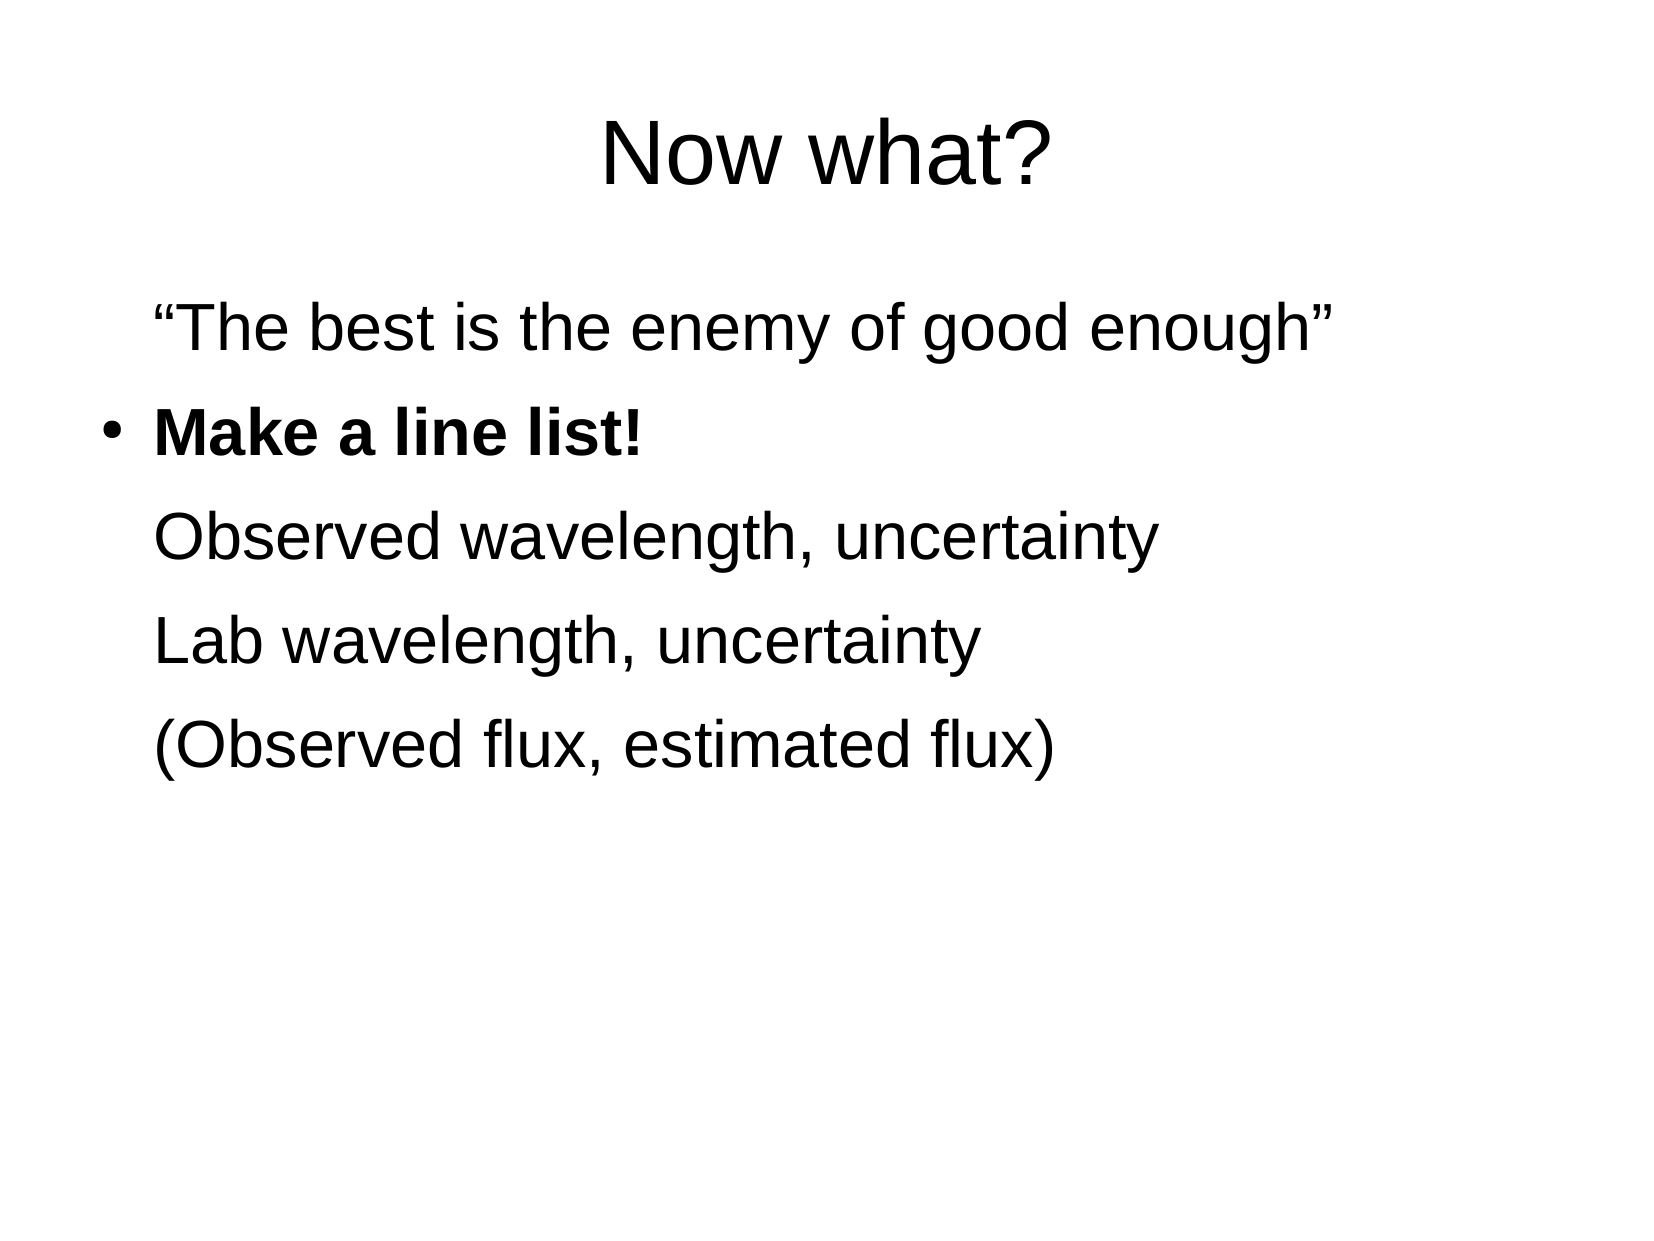

# Now what?
“The best is the enemy of good enough”
Make a line list!
Observed wavelength, uncertainty
Lab wavelength, uncertainty
(Observed flux, estimated flux)